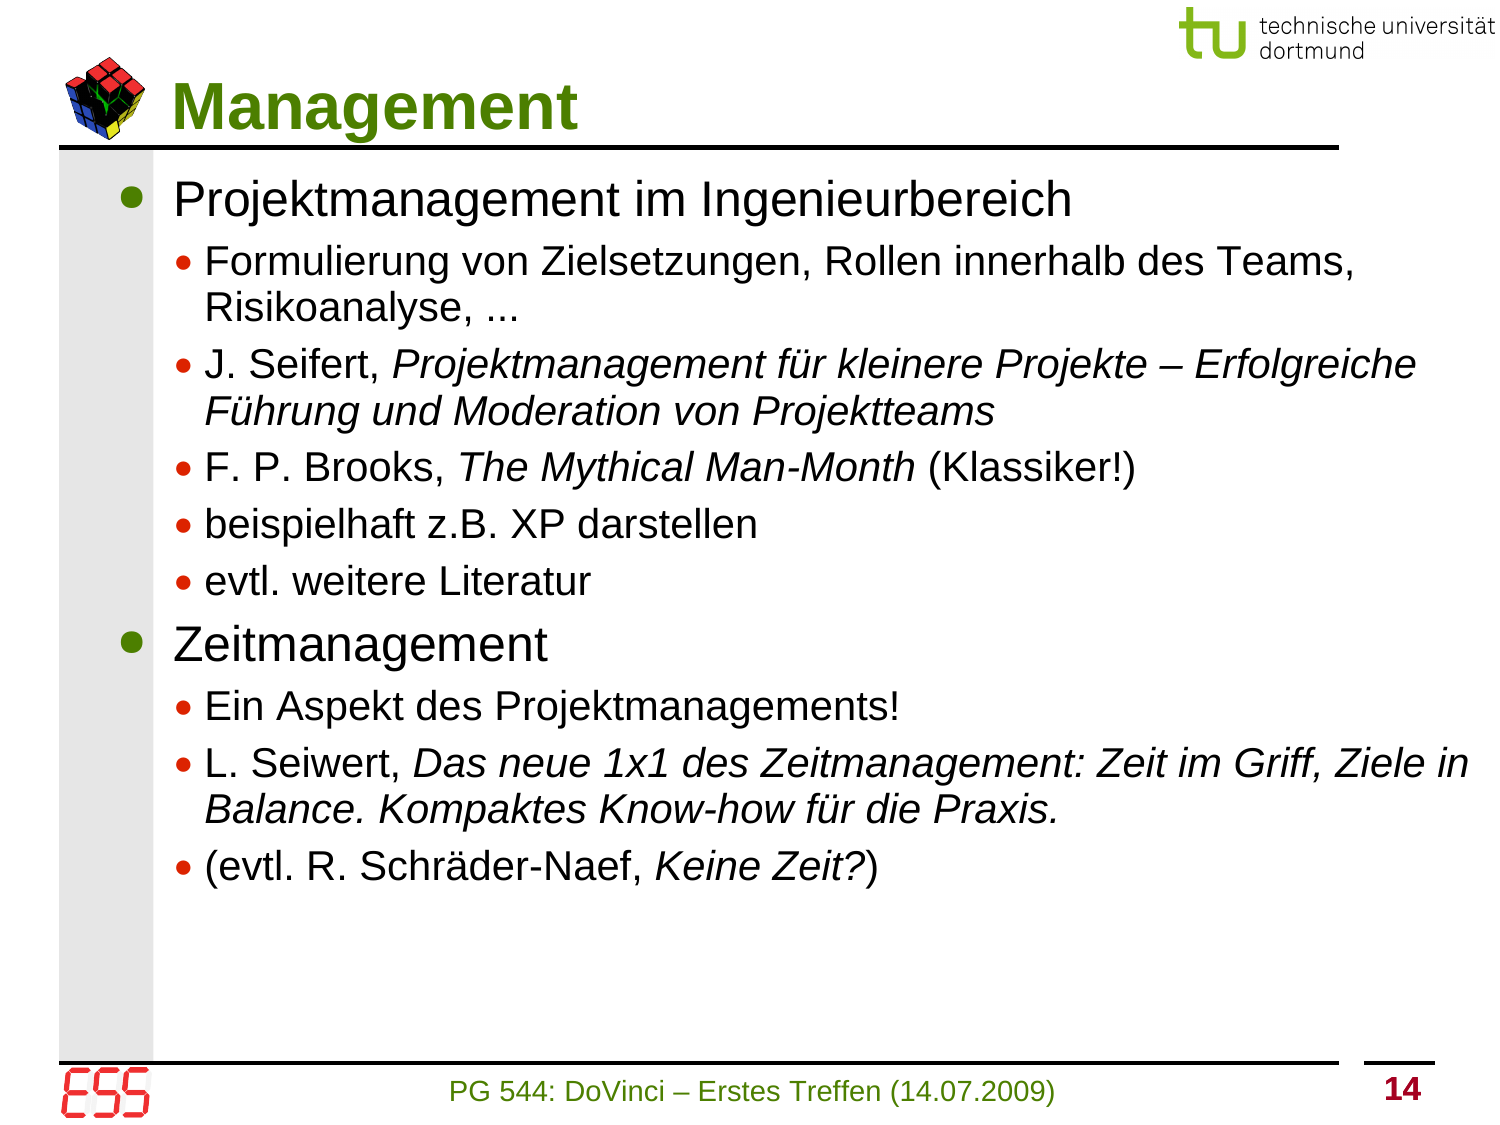

# Management
Projektmanagement im Ingenieurbereich
Formulierung von Zielsetzungen, Rollen innerhalb des Teams, Risikoanalyse, ...
J. Seifert, Projektmanagement für kleinere Projekte – Erfolgreiche Führung und Moderation von Projektteams
F. P. Brooks, The Mythical Man-Month (Klassiker!)
beispielhaft z.B. XP darstellen
evtl. weitere Literatur
Zeitmanagement
Ein Aspekt des Projektmanagements!
L. Seiwert, Das neue 1x1 des Zeitmanagement: Zeit im Griff, Ziele in Balance. Kompaktes Know-how für die Praxis.
(evtl. R. Schräder-Naef, Keine Zeit?)